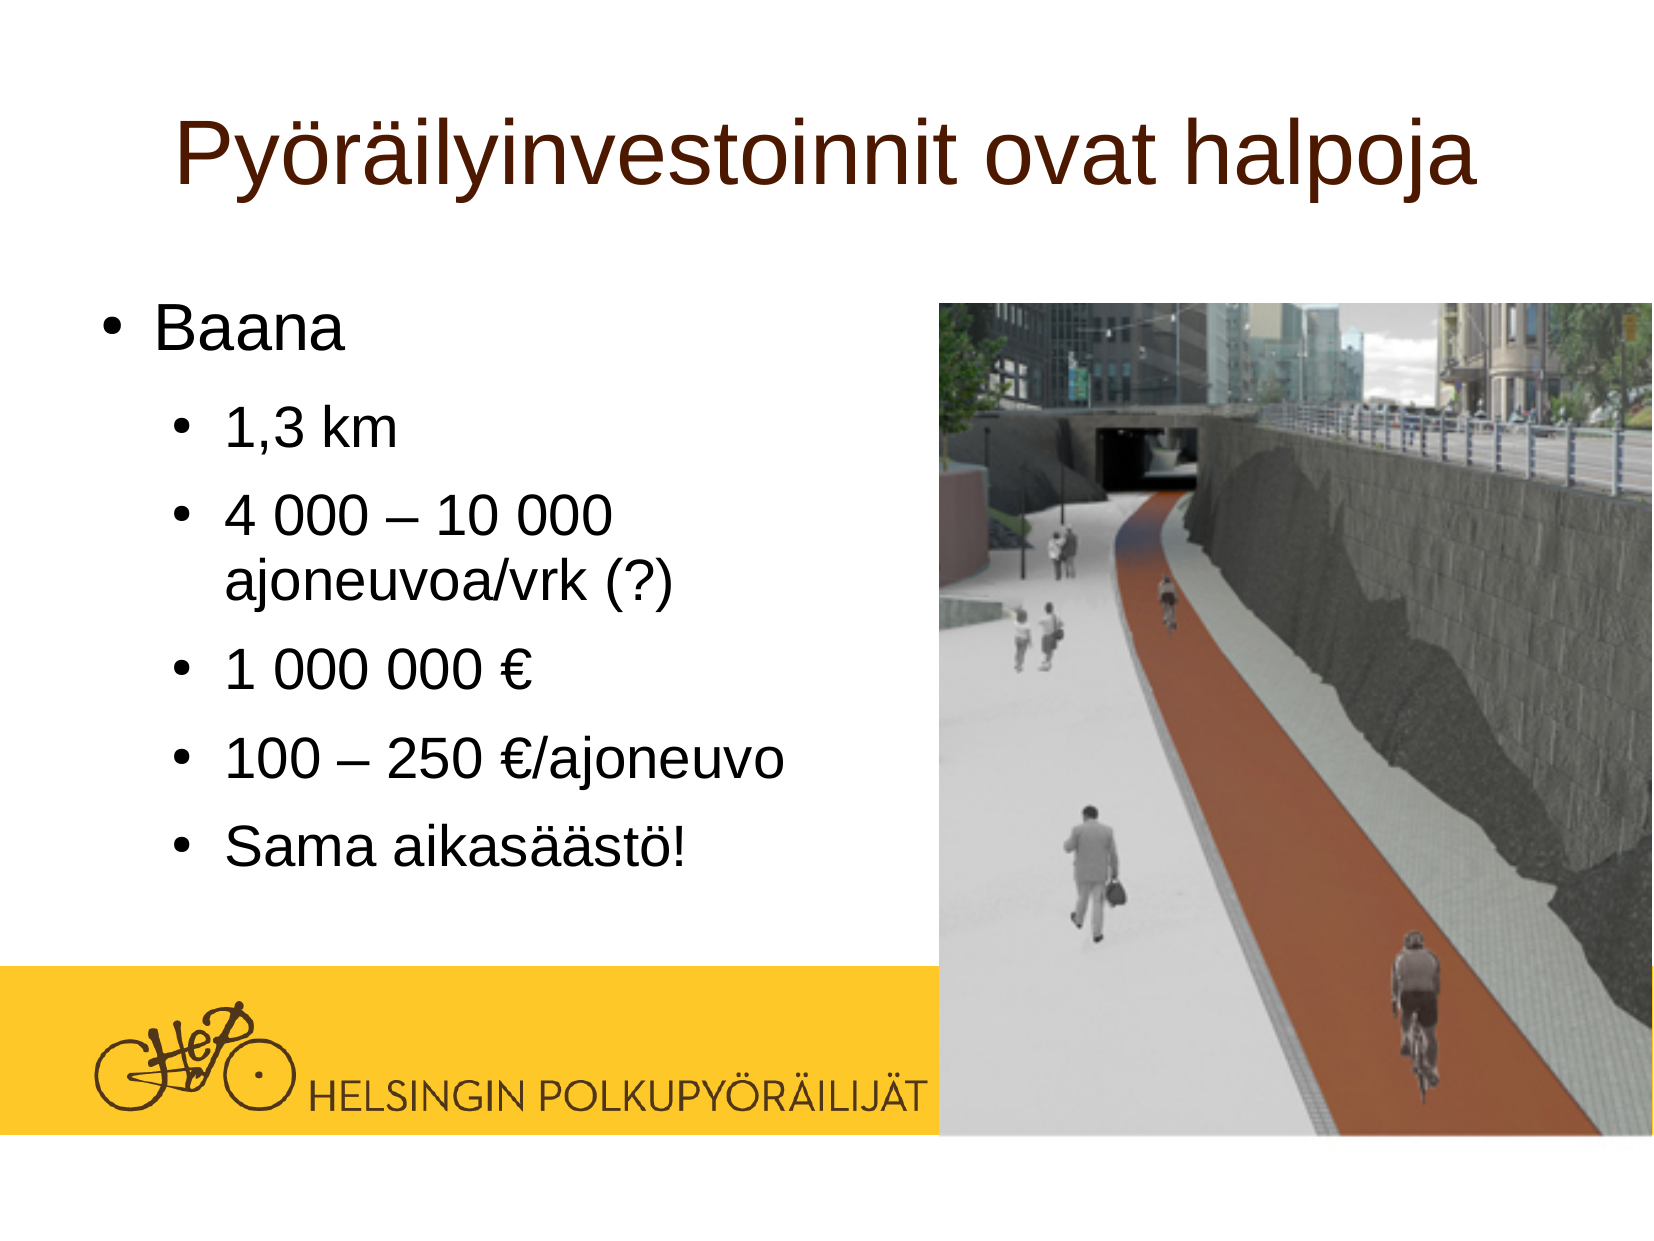

# Pyöräilyinvestoinnit ovat halpoja
Baana
1,3 km
4 000 – 10 000 ajoneuvoa/vrk (?)
1 000 000 €
100 – 250 €/ajoneuvo
Sama aikasäästö!